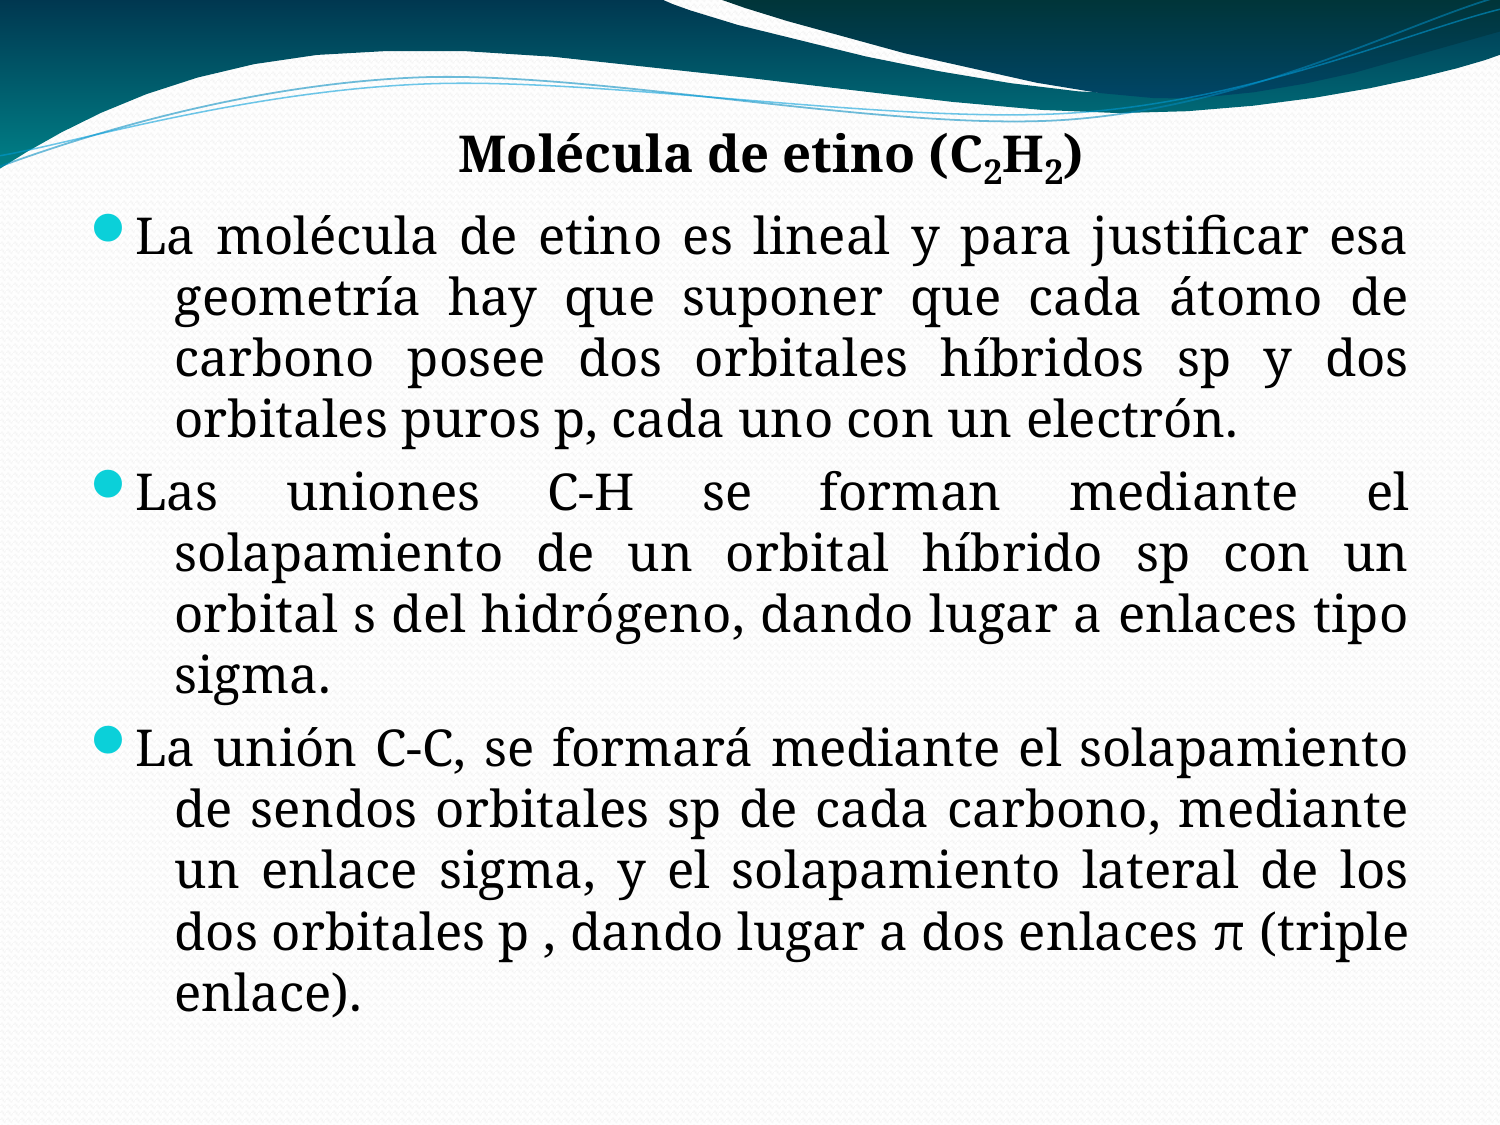

# Molécula de etino (C2H2)
La molécula de etino es lineal y para justificar esa geometría hay que suponer que cada átomo de carbono posee dos orbitales híbridos sp y dos orbitales puros p, cada uno con un electrón.
Las uniones C-H se forman mediante el solapamiento de un orbital híbrido sp con un orbital s del hidrógeno, dando lugar a enlaces tipo sigma.
La unión C-C, se formará mediante el solapamiento de sendos orbitales sp de cada carbono, mediante un enlace sigma, y el solapamiento lateral de los dos orbitales p , dando lugar a dos enlaces π (triple enlace).